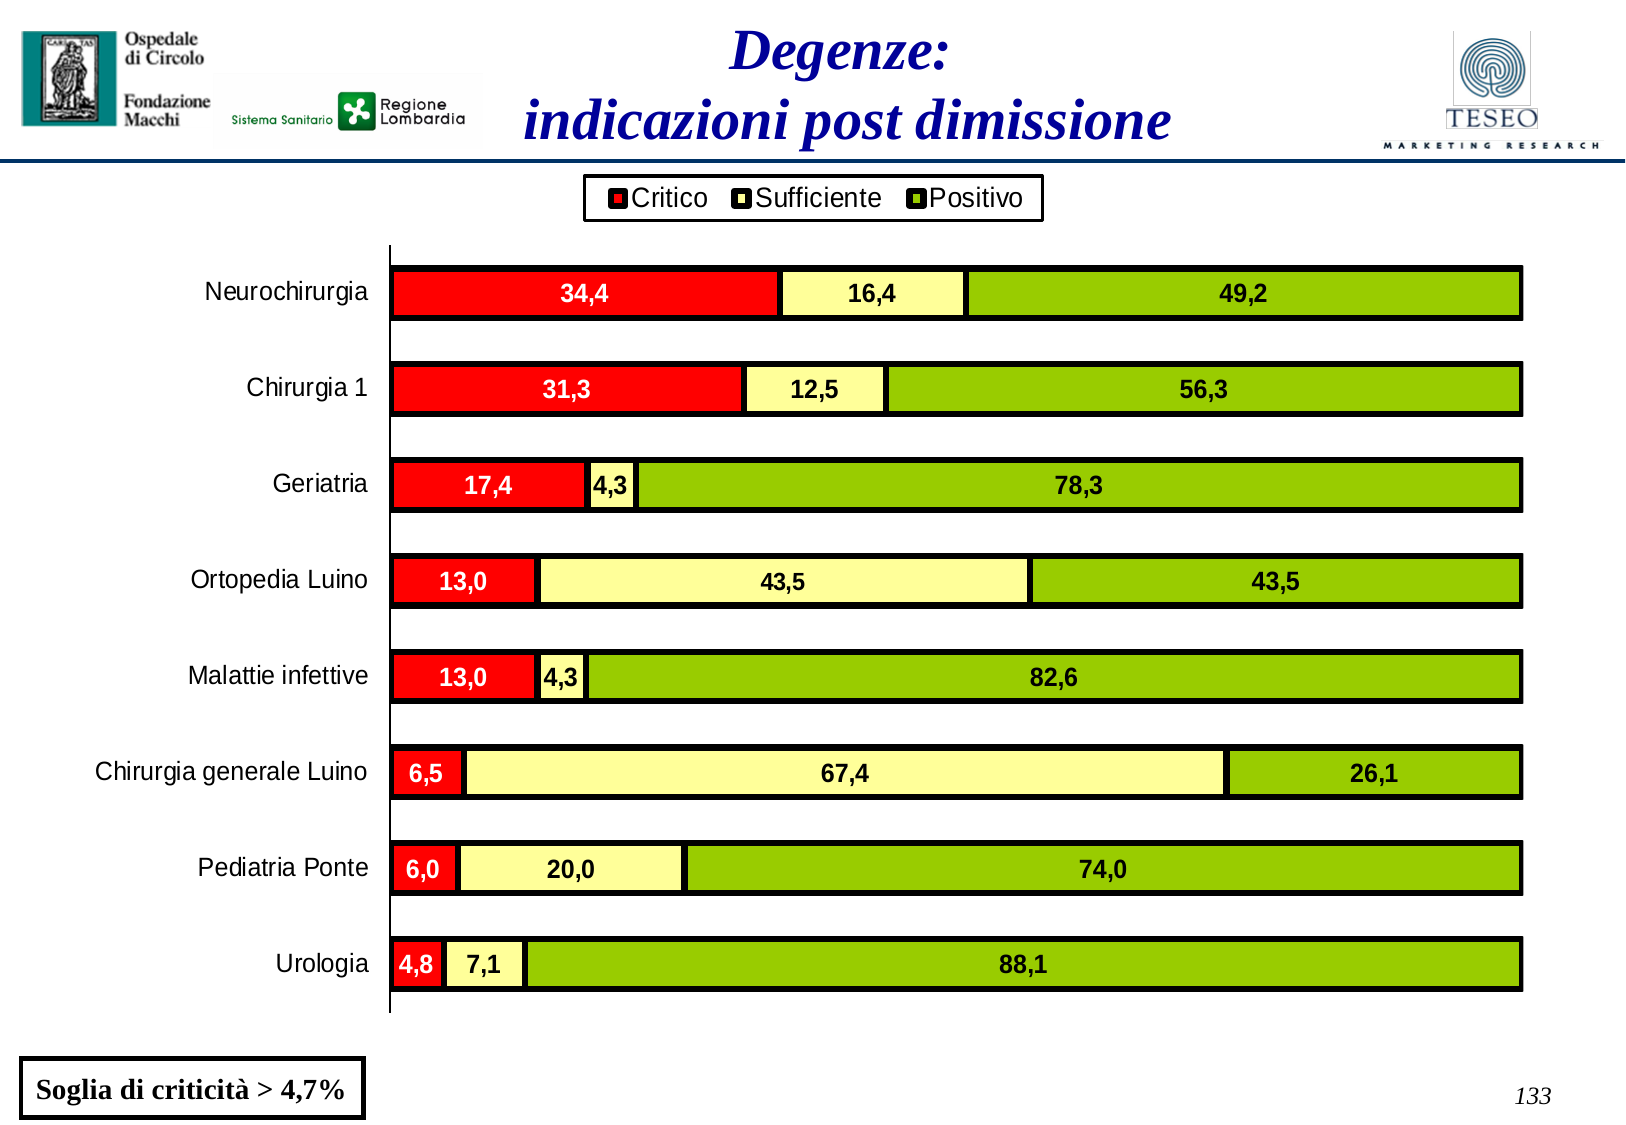

Degenze:
indicazioni post dimissione
Soglia di criticità > 4,7%